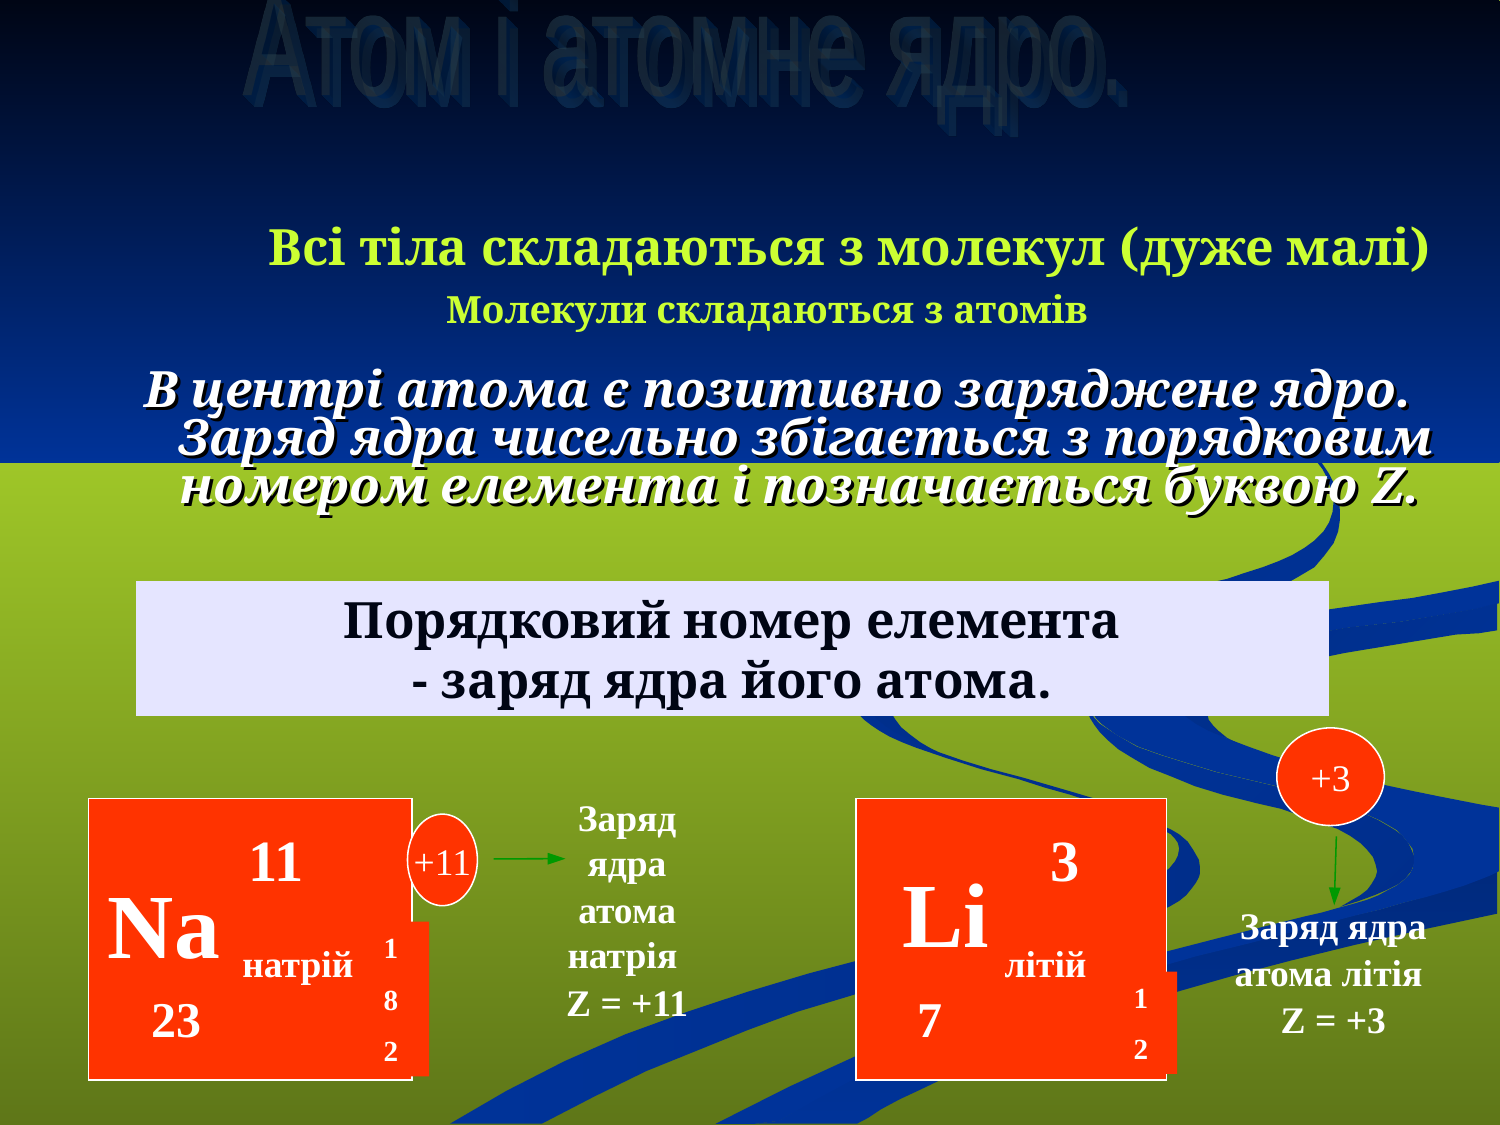

Атом і атомне ядро.
Всі тіла складаються з молекул (дуже малі)
Молекули складаються з атомів
# В центрі атома є позитивно заряджене ядро. Заряд ядра чисельно збігається з порядковим номером елемента і позначається буквою Z.
Порядковий номер елемента
- заряд ядра його атома.
+3
Заряд ядра
атома літія
Z = +3
Заряд ядра
атома натрія
Z = +11
+11
11
Na
1
8
2
натрій
23
3
Li
літій
1
2
7